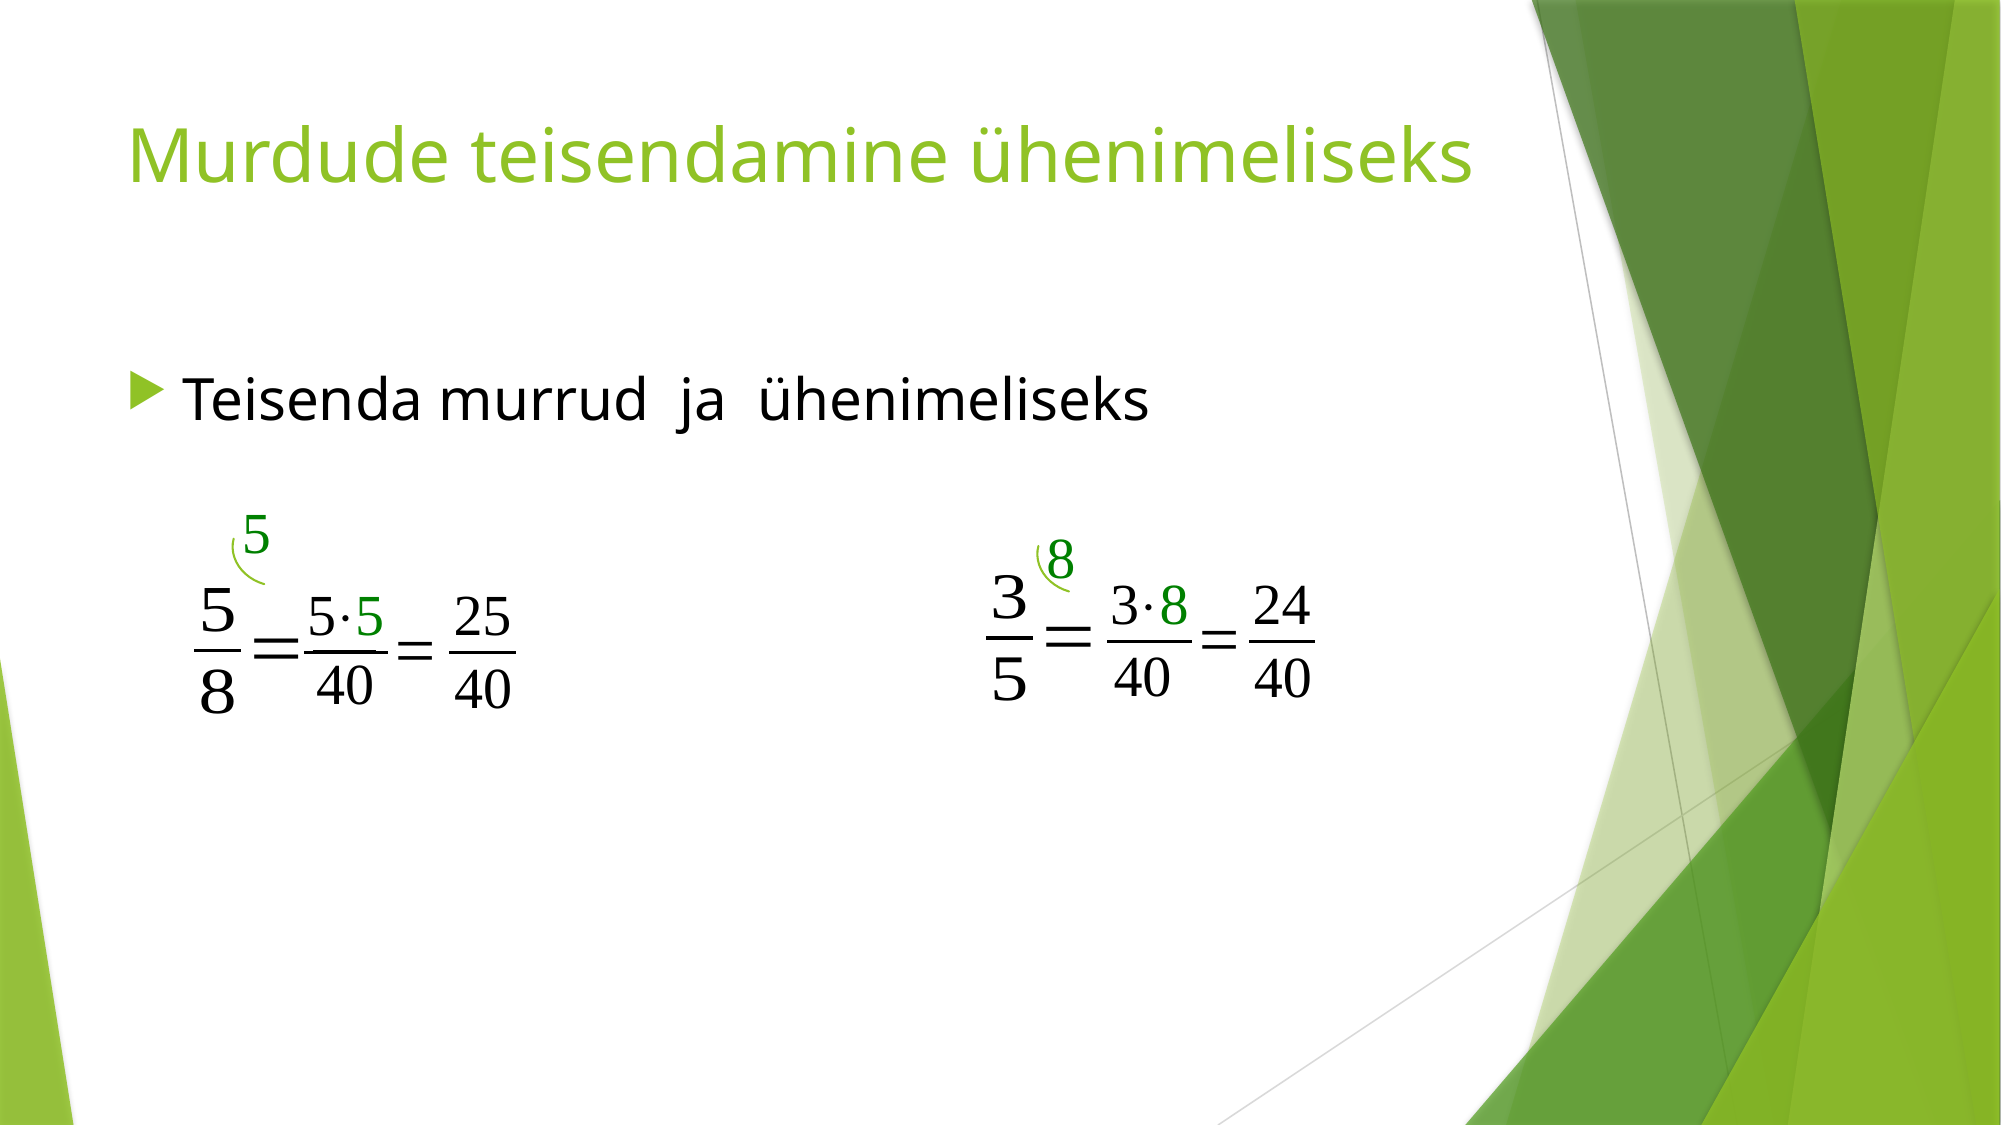

# Murdude teisendamine ühenimeliseks
Teisenda murrud ja ühenimeliseks